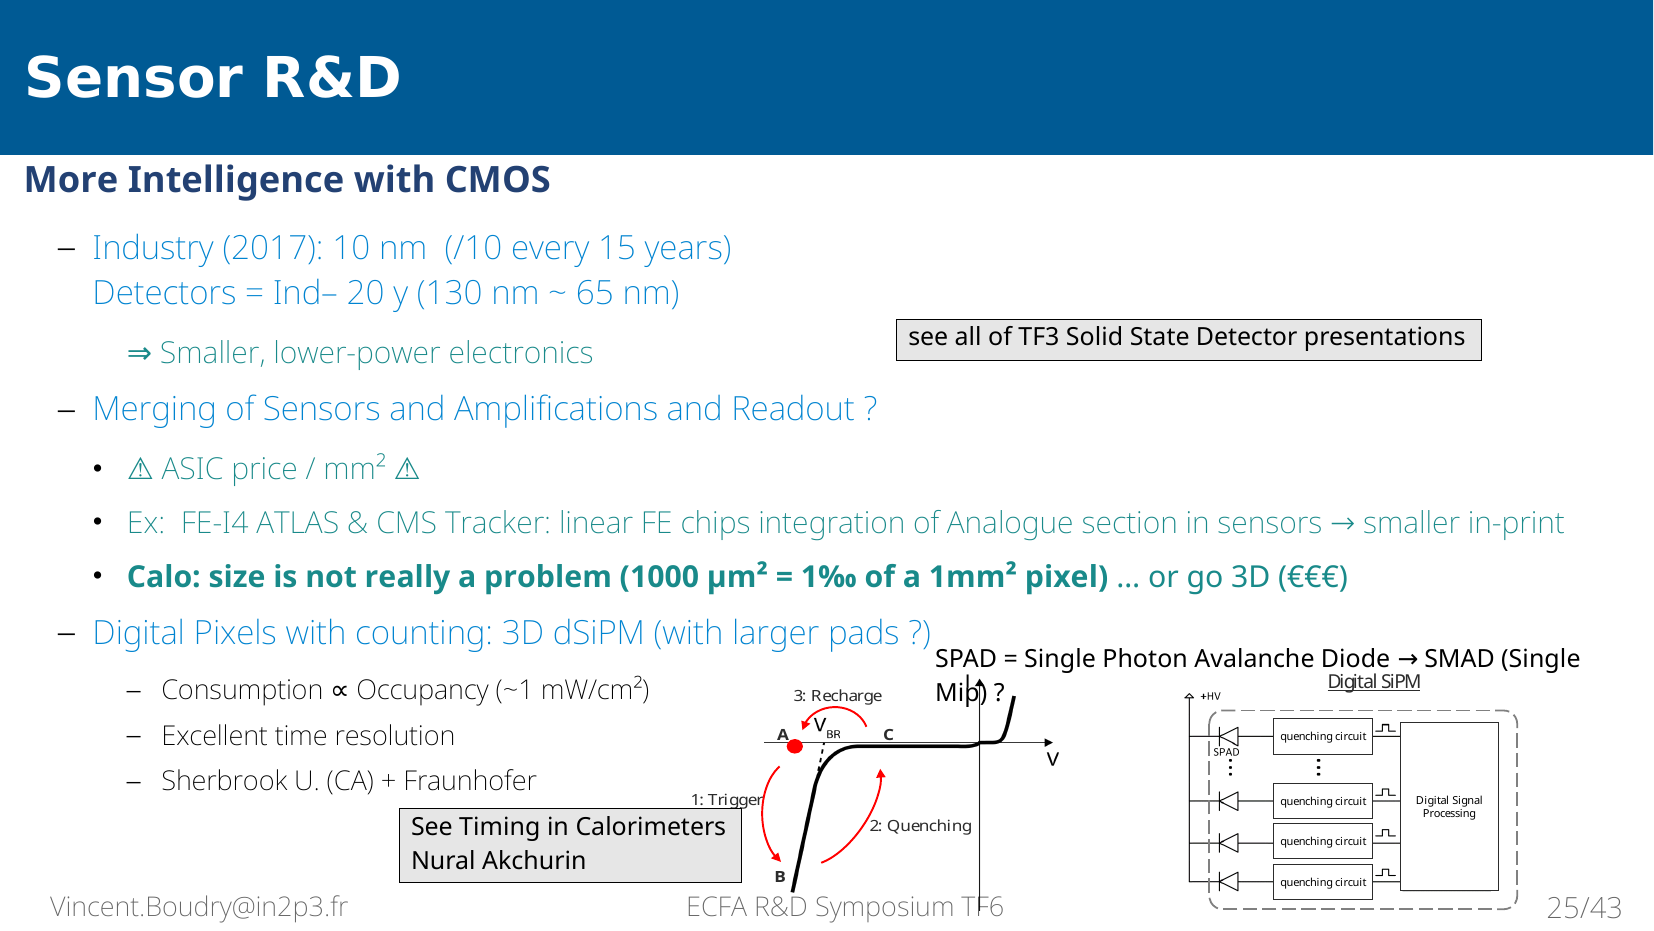

# Sensor R&D
More Intelligence with CMOS
Industry (2017): 10 nm (/10 every 15 years)
Detectors = Ind– 20 y (130 nm ~ 65 nm)
⇒ Smaller, lower-power electronics
Merging of Sensors and Amplifications and Readout ?
⚠ ASIC price / mm² ⚠
Ex: FE-I4 ATLAS & CMS Tracker: linear FE chips integration of Analogue section in sensors → smaller in-print
Calo: size is not really a problem (1000 μm² = 1‰ of a 1mm² pixel) … or go 3D (€€€)
Digital Pixels with counting: 3D dSiPM (with larger pads ?)
Consumption ∝ Occupancy (~1 mW/cm²)
Excellent time resolution
Sherbrook U. (CA) + Fraunhofer
see all of TF3 Solid State Detector presentations
SPAD = Single Photon Avalanche Diode → SMAD (Single Mip) ?
See Timing in Calorimeters
Nural Akchurin
Vincent.Boudry@in2p3.fr
ECFA R&D Symposium TF6
25